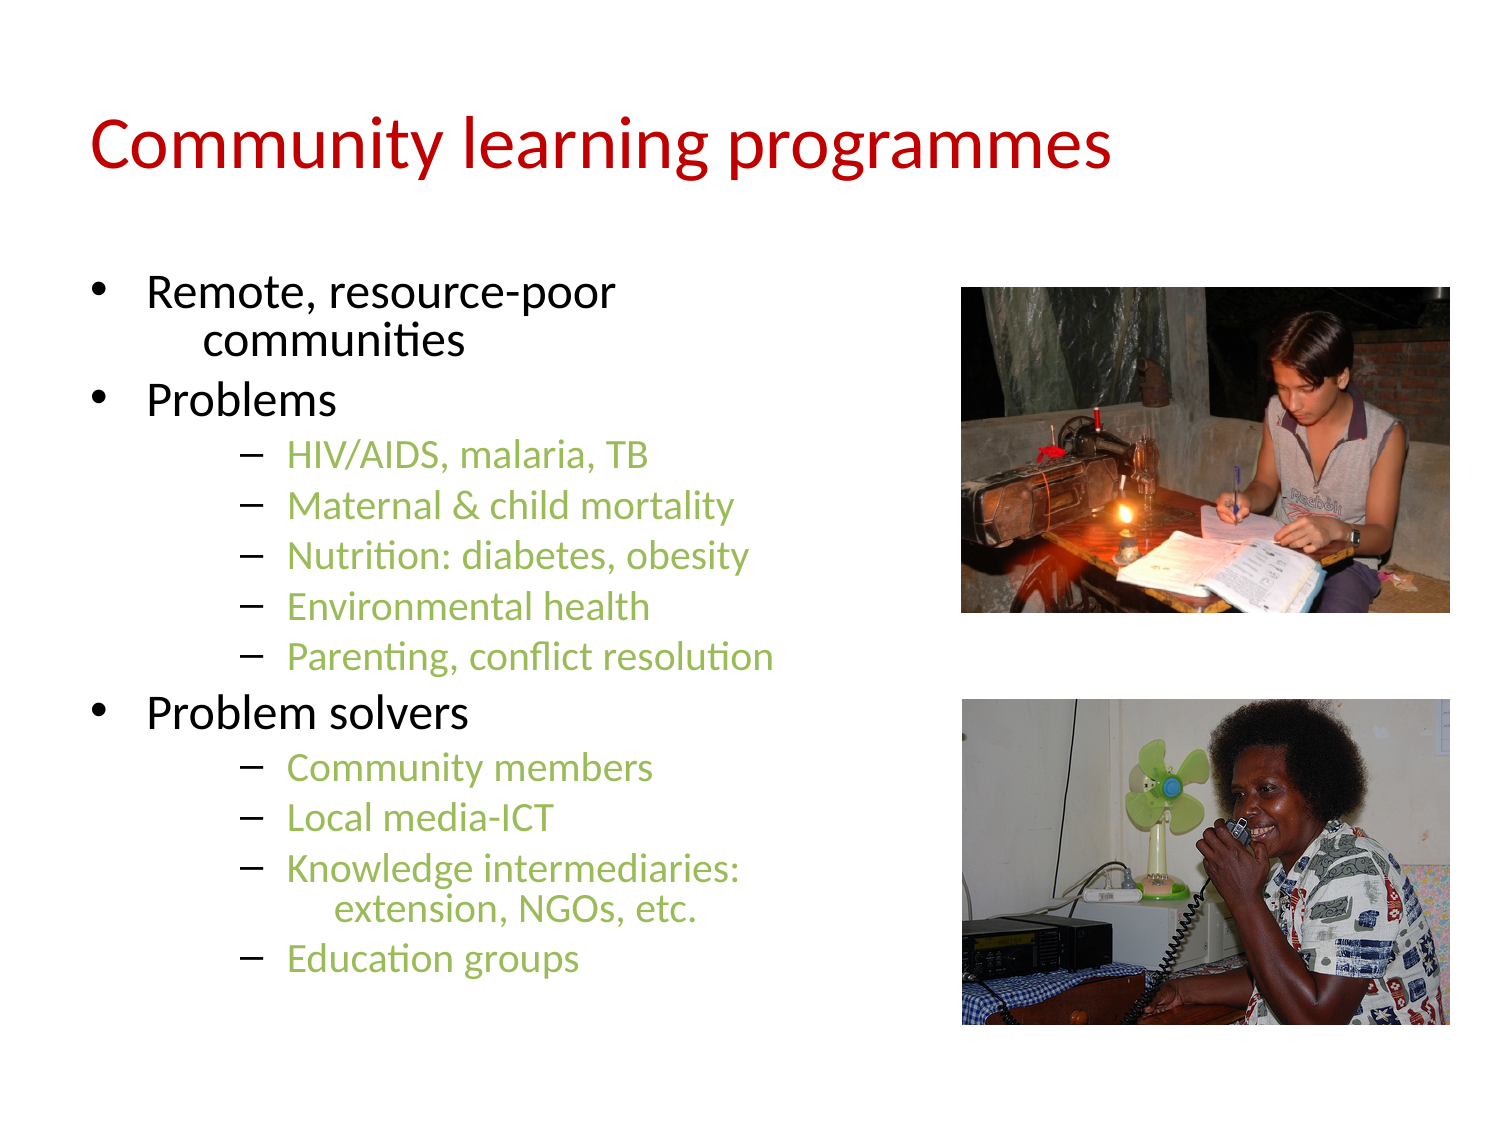

# Community learning programmes
Remote, resource-poor communities
Problems
HIV/AIDS, malaria, TB
Maternal & child mortality
Nutrition: diabetes, obesity
Environmental health
Parenting, conflict resolution
Problem solvers
Community members
Local media-ICT
Knowledge intermediaries: extension, NGOs, etc.
Education groups